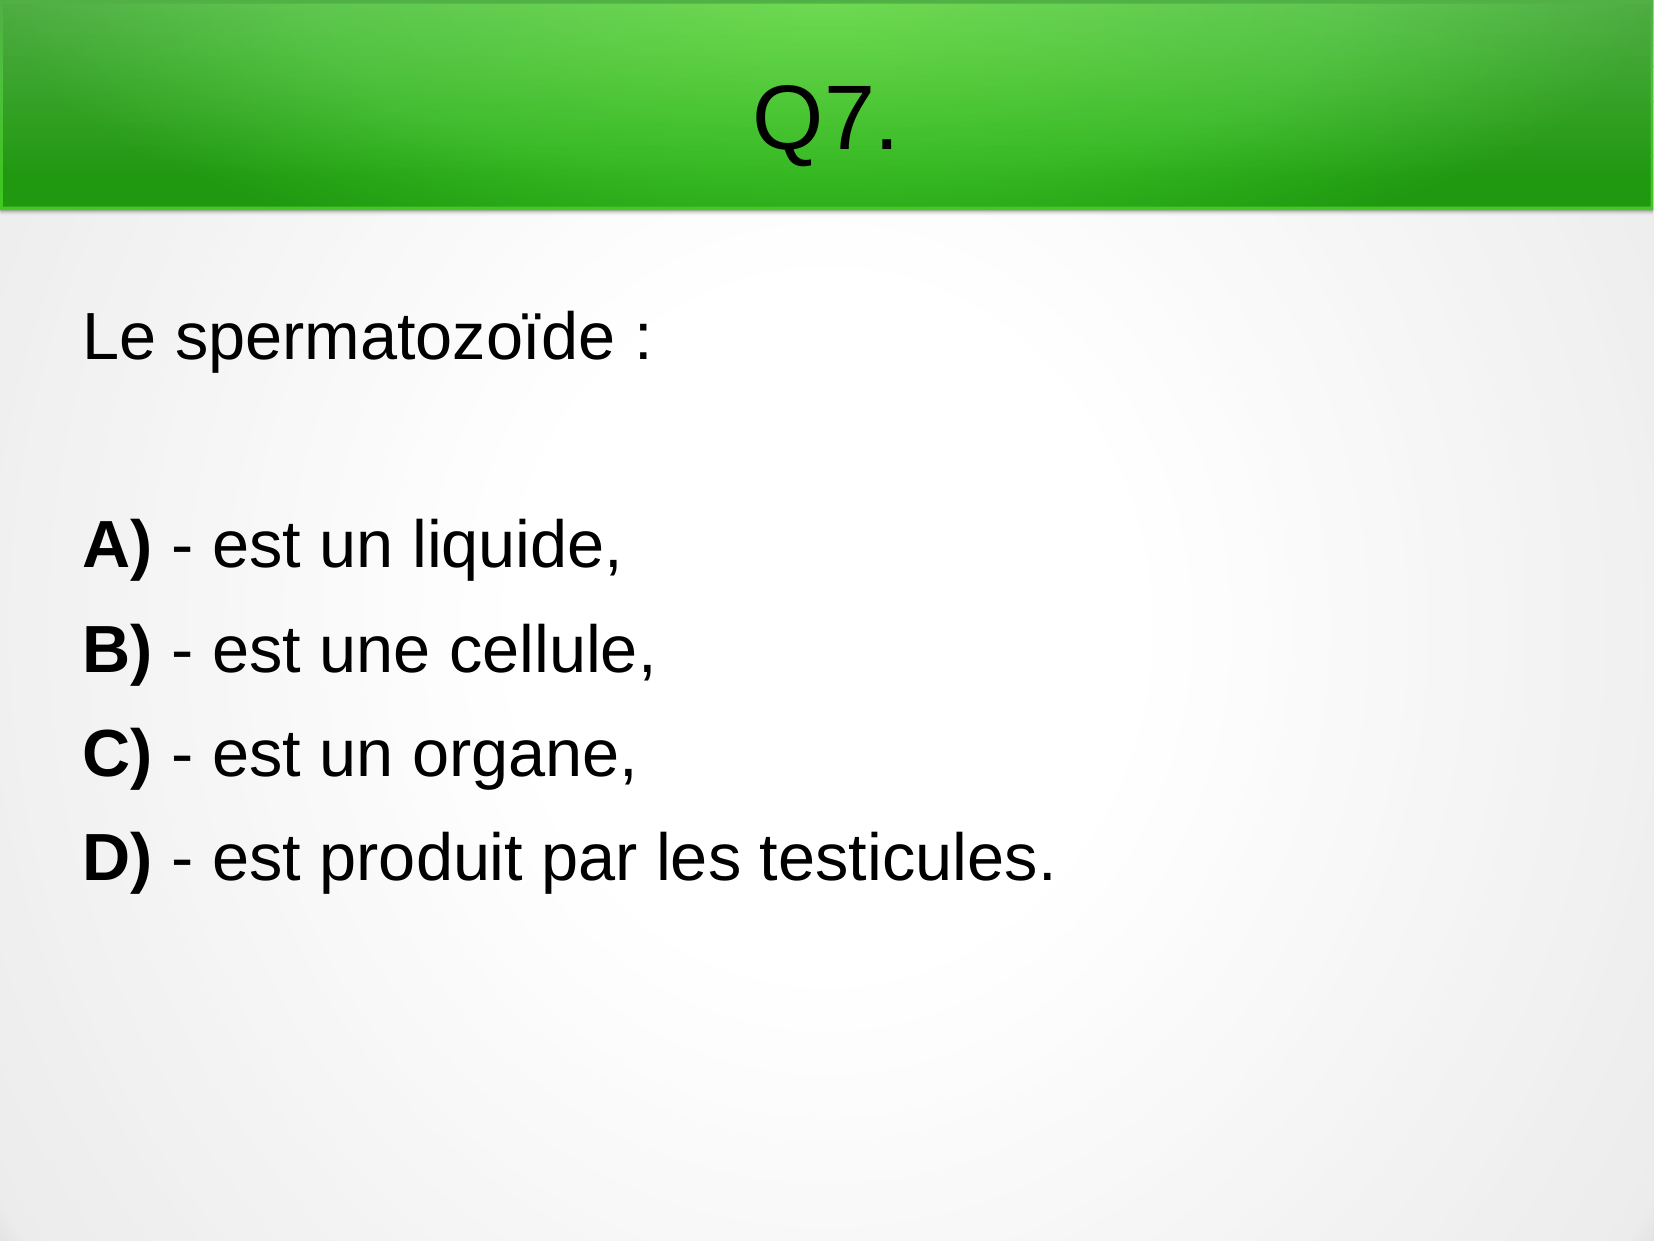

# Q7.
Le spermatozoïde :
A) - est un liquide,
B) - est une cellule,
C) - est un organe,
D) - est produit par les testicules.